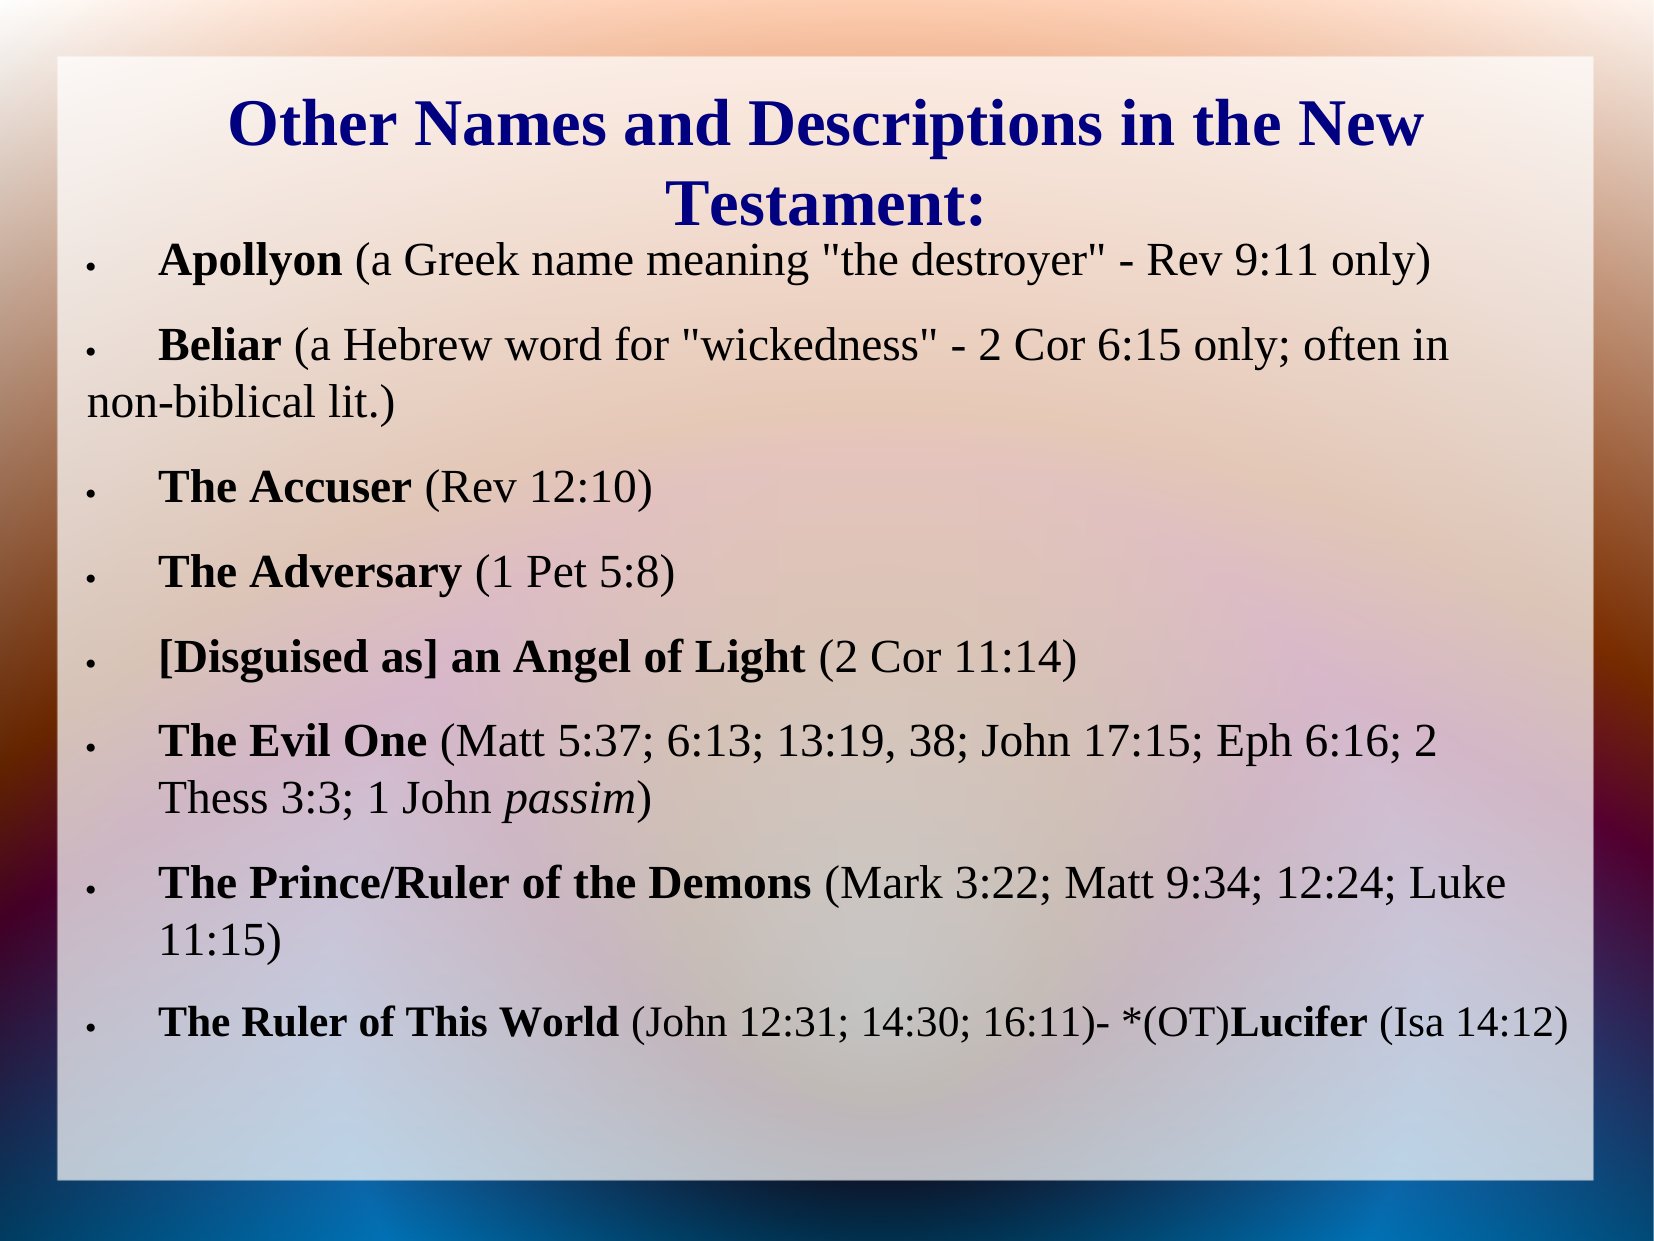

# Other Names and Descriptions in the New Testament:
·	Apollyon (a Greek name meaning "the destroyer" - Rev 9:11 only)
·	Beliar (a Hebrew word for "wickedness" - 2 Cor 6:15 only; often in 	non-biblical lit.)
·	The Accuser (Rev 12:10)
·	The Adversary (1 Pet 5:8)
·	[Disguised as] an Angel of Light (2 Cor 11:14)
·	The Evil One (Matt 5:37; 6:13; 13:19, 38; John 17:15; Eph 6:16; 2 		Thess 3:3; 1 John passim)
·	The Prince/Ruler of the Demons (Mark 3:22; Matt 9:34; 12:24; Luke 	11:15)
·	The Ruler of This World (John 12:31; 14:30; 16:11)- *(OT)Lucifer (Isa 14:12)